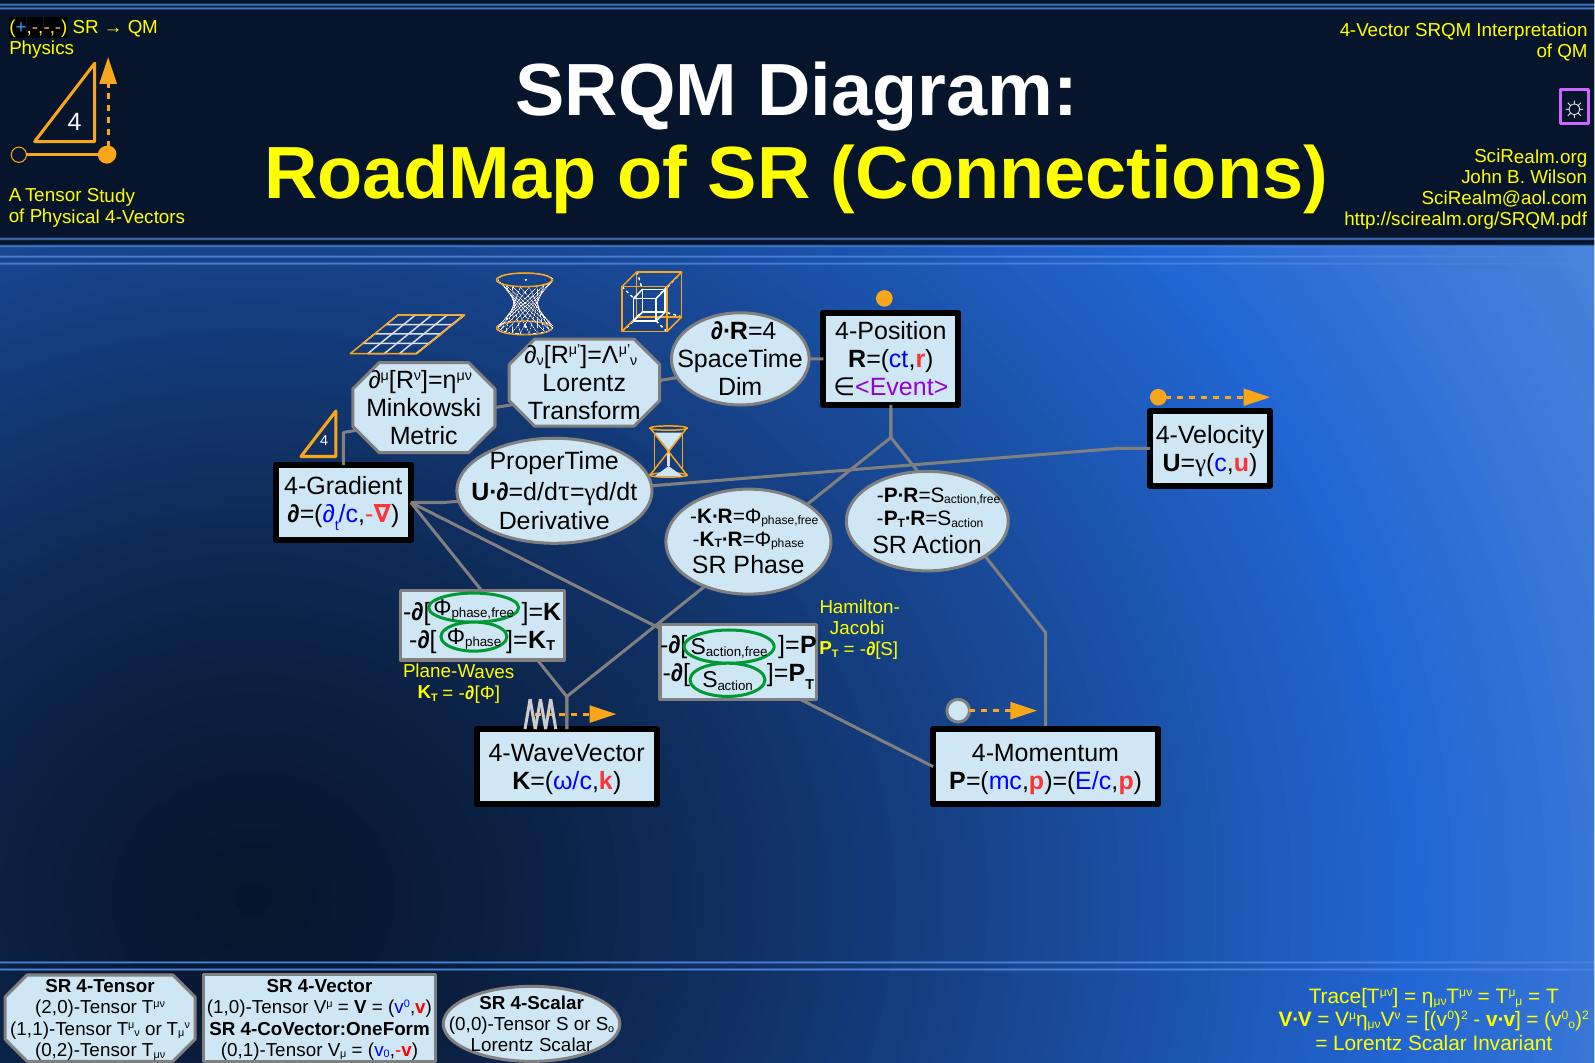

(+,-,-,-) SR → QM
Physics
A Tensor Study
of Physical 4-Vectors
4-Vector SRQM Interpretation
of QM
SciRealm.org
John B. Wilson
SciRealm@aol.com
http://scirealm.org/SRQM.pdf
# SRQM Diagram: RoadMap of SR (Connections)
4
☼
 ∂∙R=4
SpaceTime
Dim
4-Position
R=(ct,r)
∈<Event>
∂ν[Rμ’]=Λμ’ν
Lorentz
Transform
∂μ[Rν]=ημν
Minkowski
Metric
4-Velocity
U=γ(c,u)
4
ProperTime
U∙∂=d/dτ=γd/dt
Derivative
4-Gradient
∂=(∂t/c,-∇)
 -P∙R=Saction,free
 -PT∙R=Saction
SR Action
 -K∙R=Φphase,free
-KT∙R=Φphase
SR Phase
Hamilton-
 Jacobi
PT = -∂[S]
-∂[ ]=K
-∂[ ]=KT
Φphase,free
Φphase
-∂[ ]=P
-∂[ ]=PT
Saction,free
Plane-Waves
KT = -∂[Φ]
Saction
4-WaveVector
K=(ω/c,k)
4-Momentum
P=(mc,p)=(E/c,p)
SR 4-Tensor
(2,0)-Tensor Tμν
(1,1)-Tensor Tμν or Tμν
(0,2)-Tensor Tμν
SR 4-Vector
(1,0)-Tensor Vμ = V = (v0,v)
SR 4-CoVector:OneForm
(0,1)-Tensor Vμ = (v0,-v)
Trace[Tμν] = ημνTμν = Tμμ = T
V∙V = VμημνVν = [(v0)2 - v∙v] = (v0o)2
= Lorentz Scalar Invariant
SR 4-Scalar
(0,0)-Tensor S or So
Lorentz Scalar